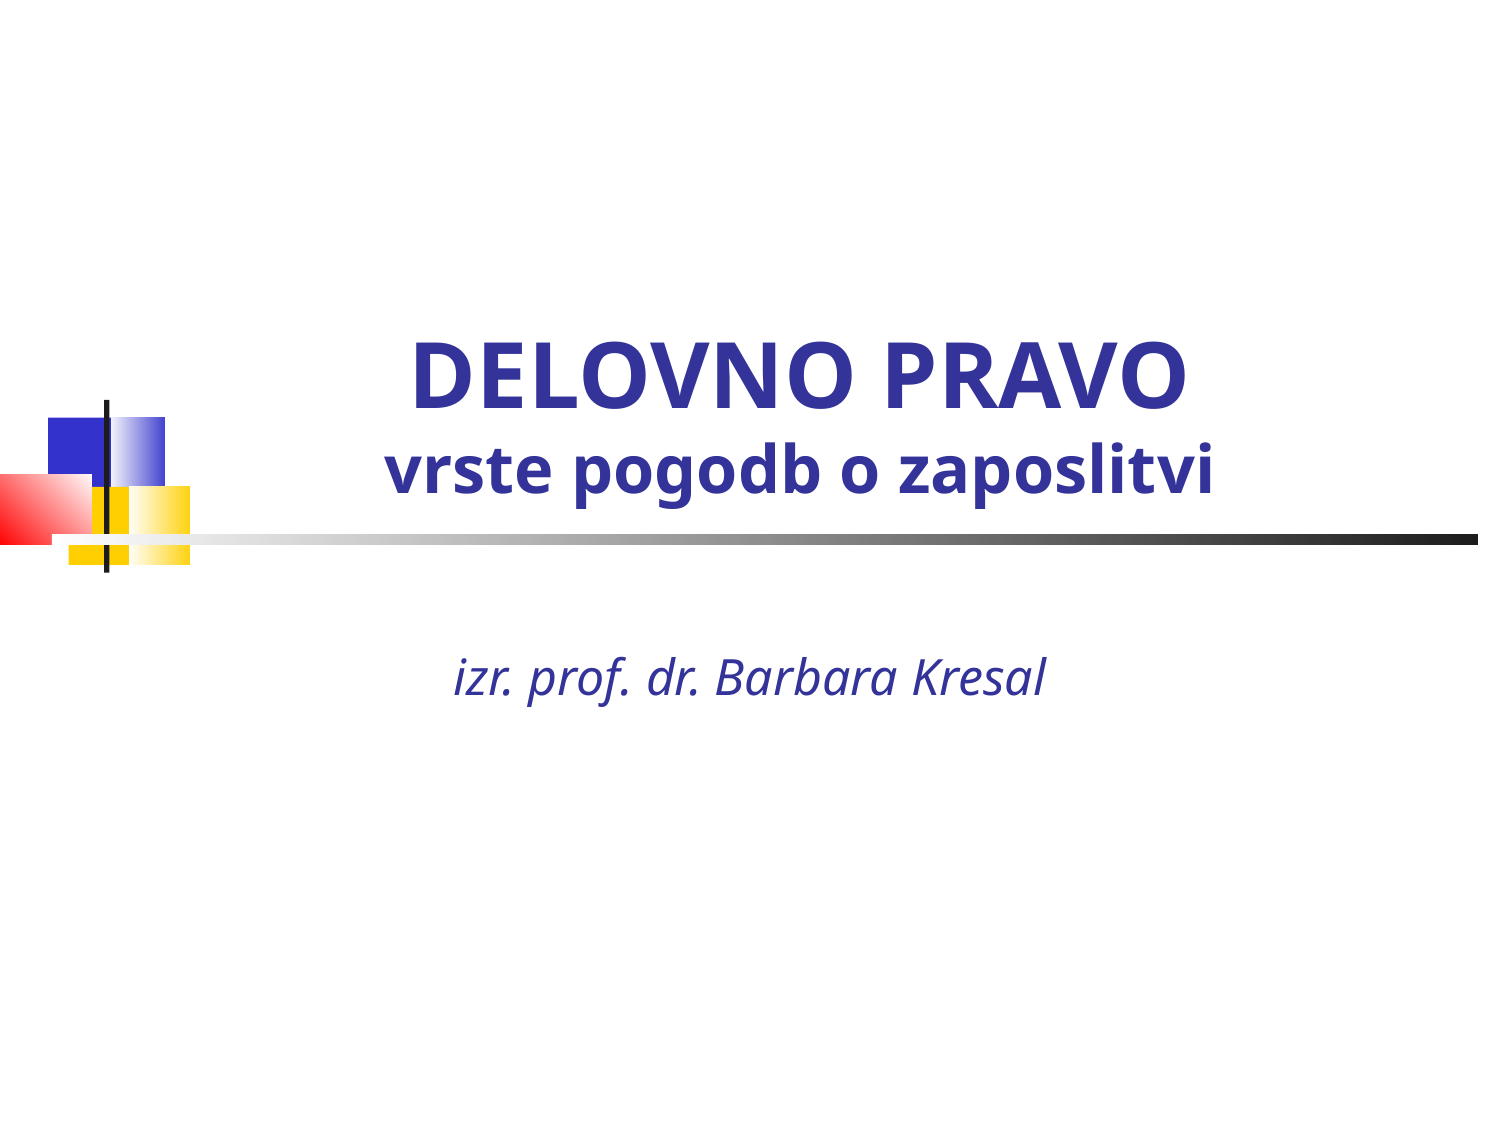

# DELOVNO PRAVO vrste pogodb o zaposlitvi
izr. prof. dr. Barbara Kresal